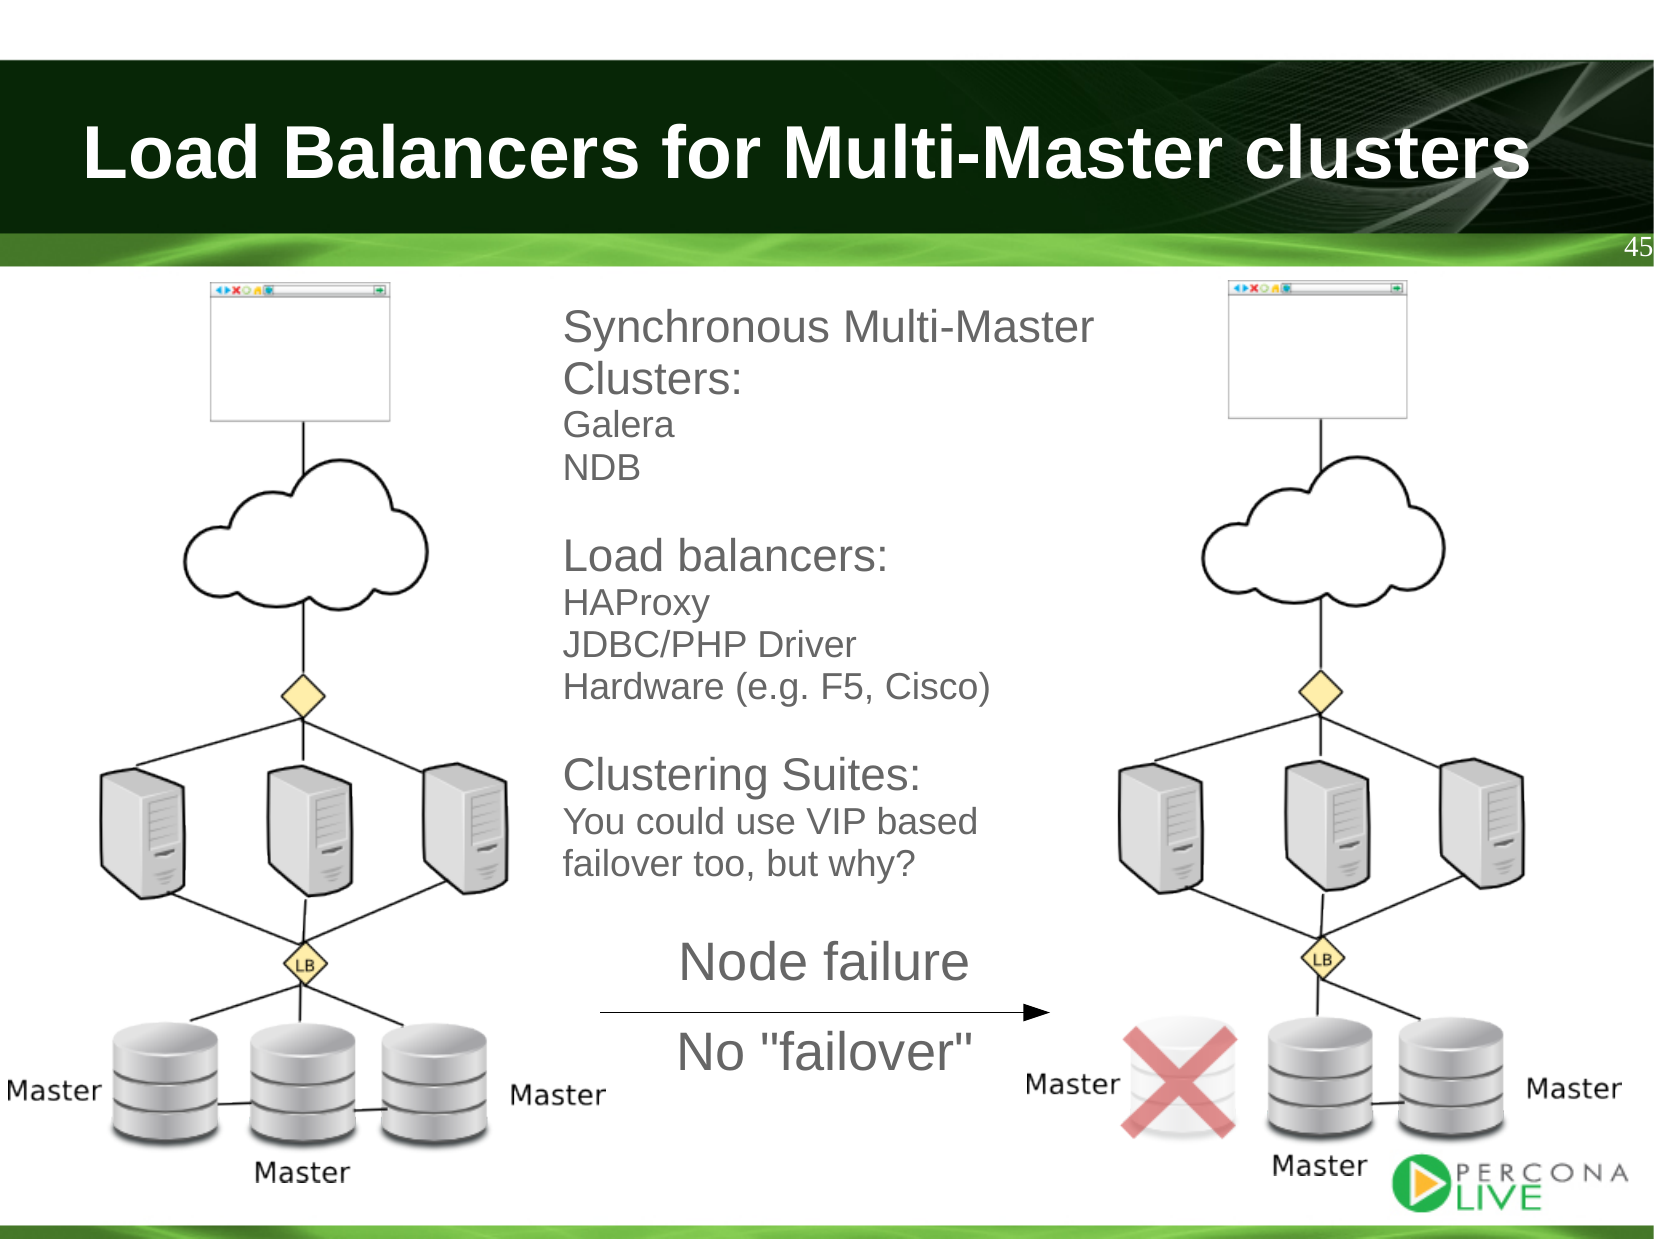

# Load Balancers for Multi-Master clusters
45
Synchronous Multi-Master Clusters:
Galera
NDB
Load balancers:
HAProxy
JDBC/PHP Driver
Hardware (e.g. F5, Cisco)
Clustering Suites:
You could use VIP based failover too, but why?
Node failure
No "failover"